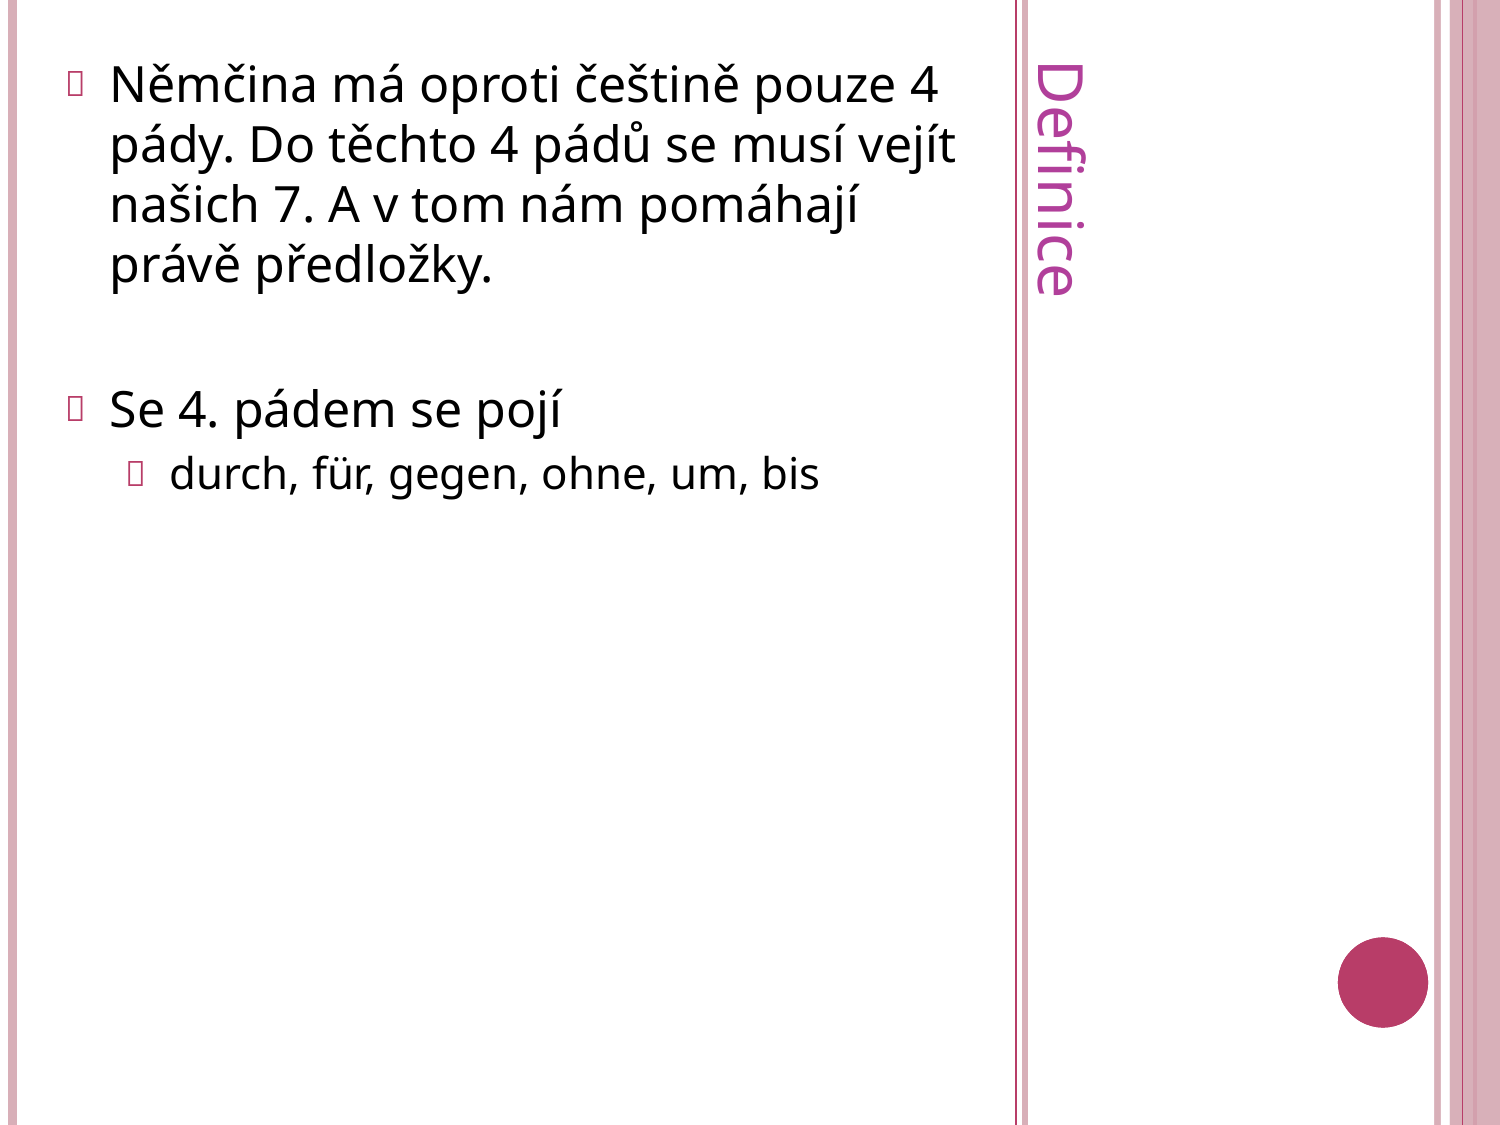

Němčina má oproti češtině pouze 4 pády. Do těchto 4 pádů se musí vejít našich 7. A v tom nám pomáhají právě předložky.
Se 4. pádem se pojí
durch, für, gegen, ohne, um, bis
# Definice